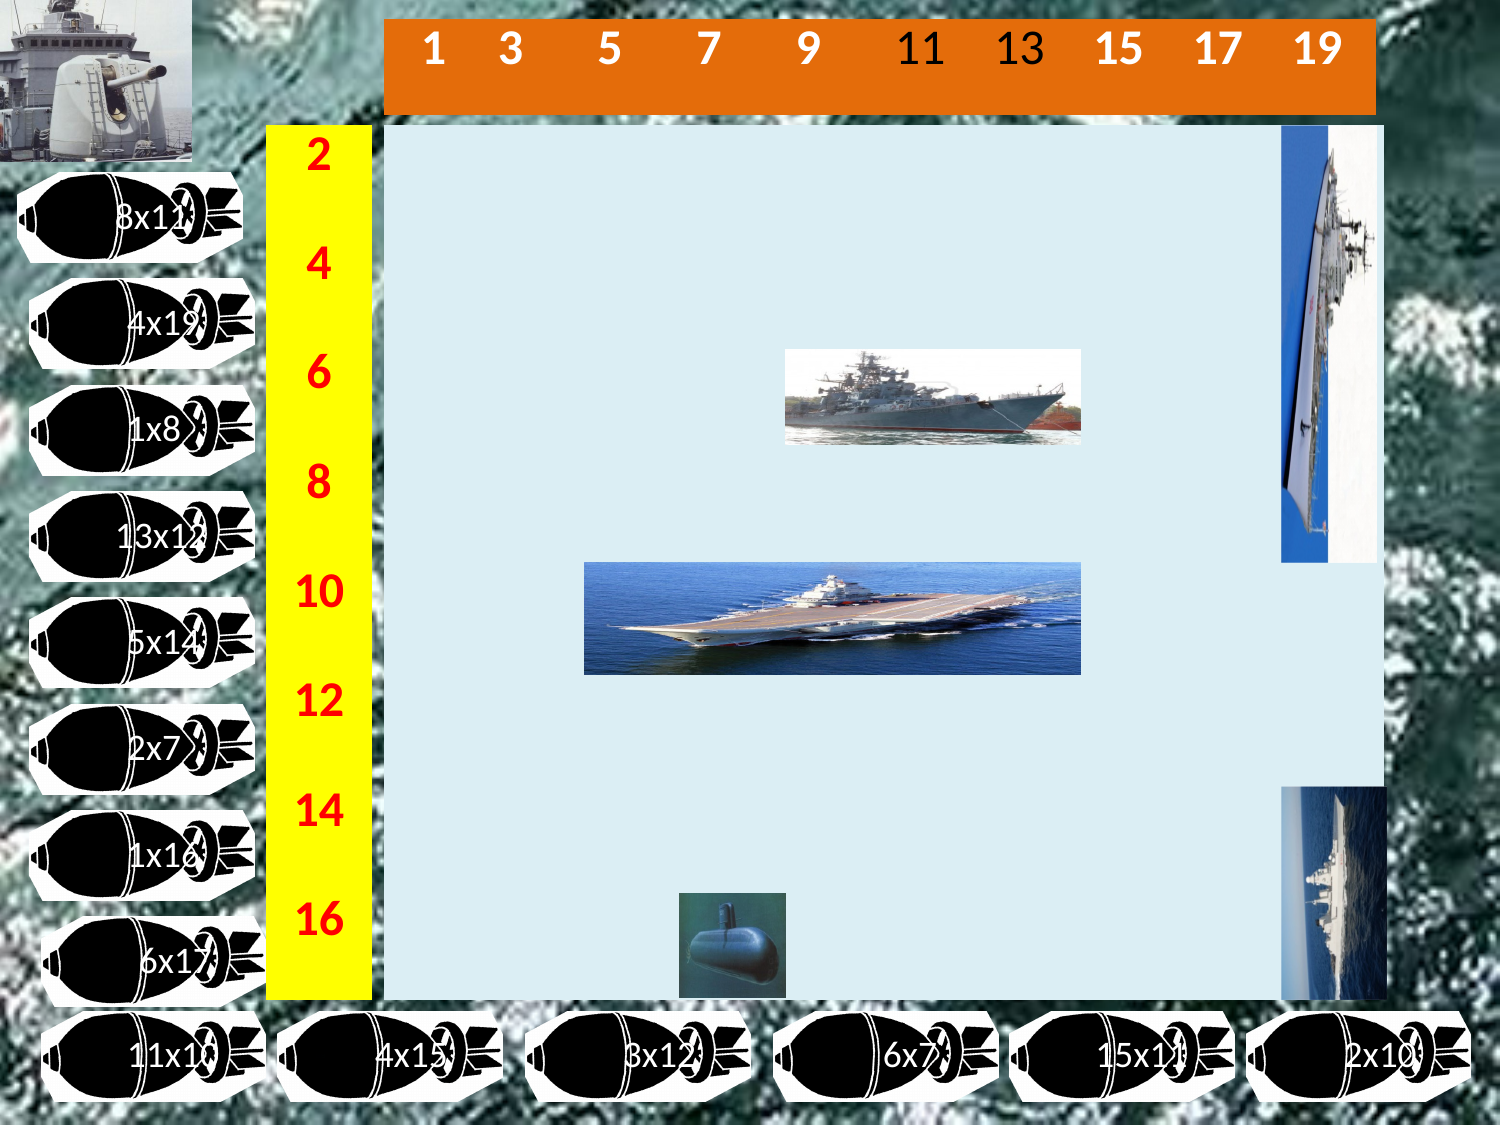

| 1 | 3 | 5 | 7 | 9 | 11 | 13 | 15 | 17 | 19 |
| --- | --- | --- | --- | --- | --- | --- | --- | --- | --- |
| 2 |
| --- |
| 4 |
| 6 |
| 8 |
| 10 |
| 12 |
| 14 |
| 16 |
| | | | | | | | | | |
| --- | --- | --- | --- | --- | --- | --- | --- | --- | --- |
| | | | | | | | | | |
| | | | | | | | | | |
| | | | | | | | | | |
| | | | | | | | | | |
| | | | | | | | | | |
| | | | | | | | | | |
| | | | | | | | | | |
8x11
4x19
1x8
13x12
5x14
2x7
1x16
6x17
11x10
4x15
3x12
6x7
15x11
2x10